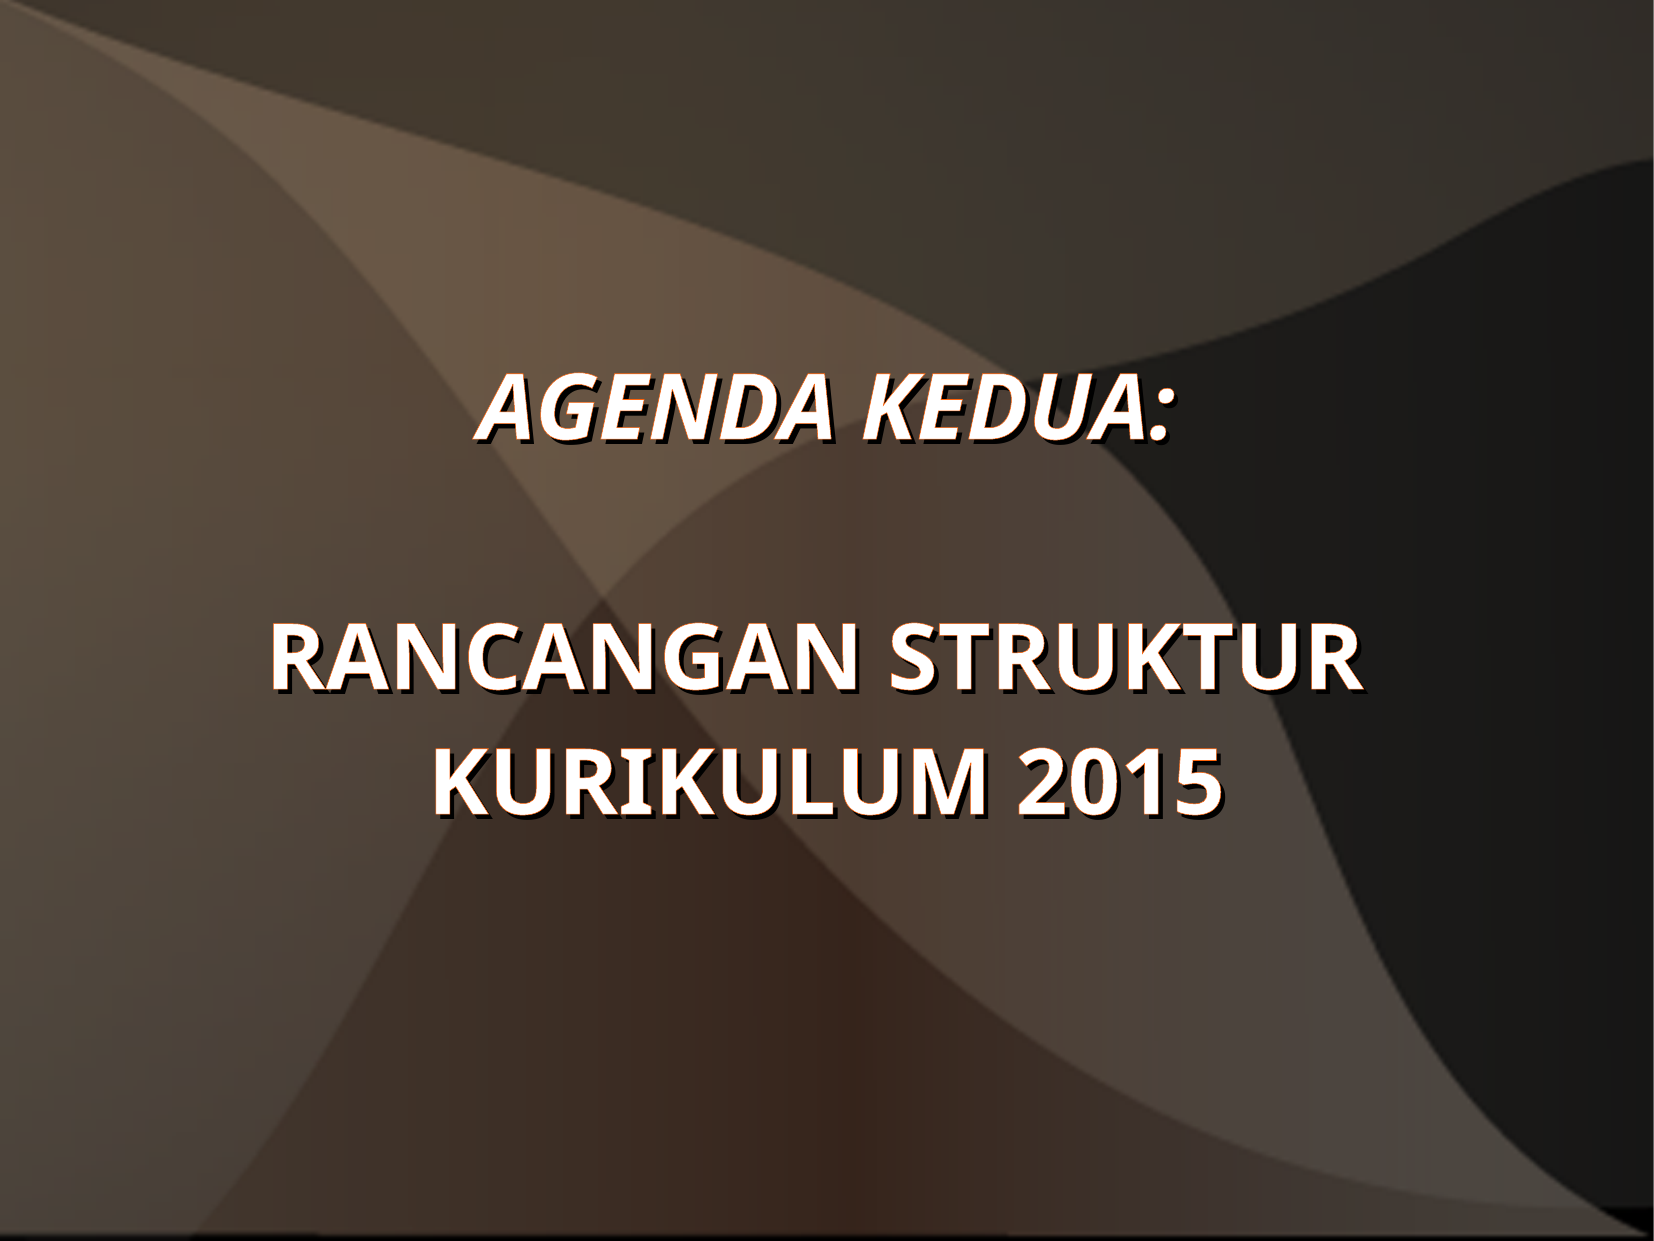

# AGENDA KEDUA: RANCANGAN STRUKTUR KURIKULUM 2015